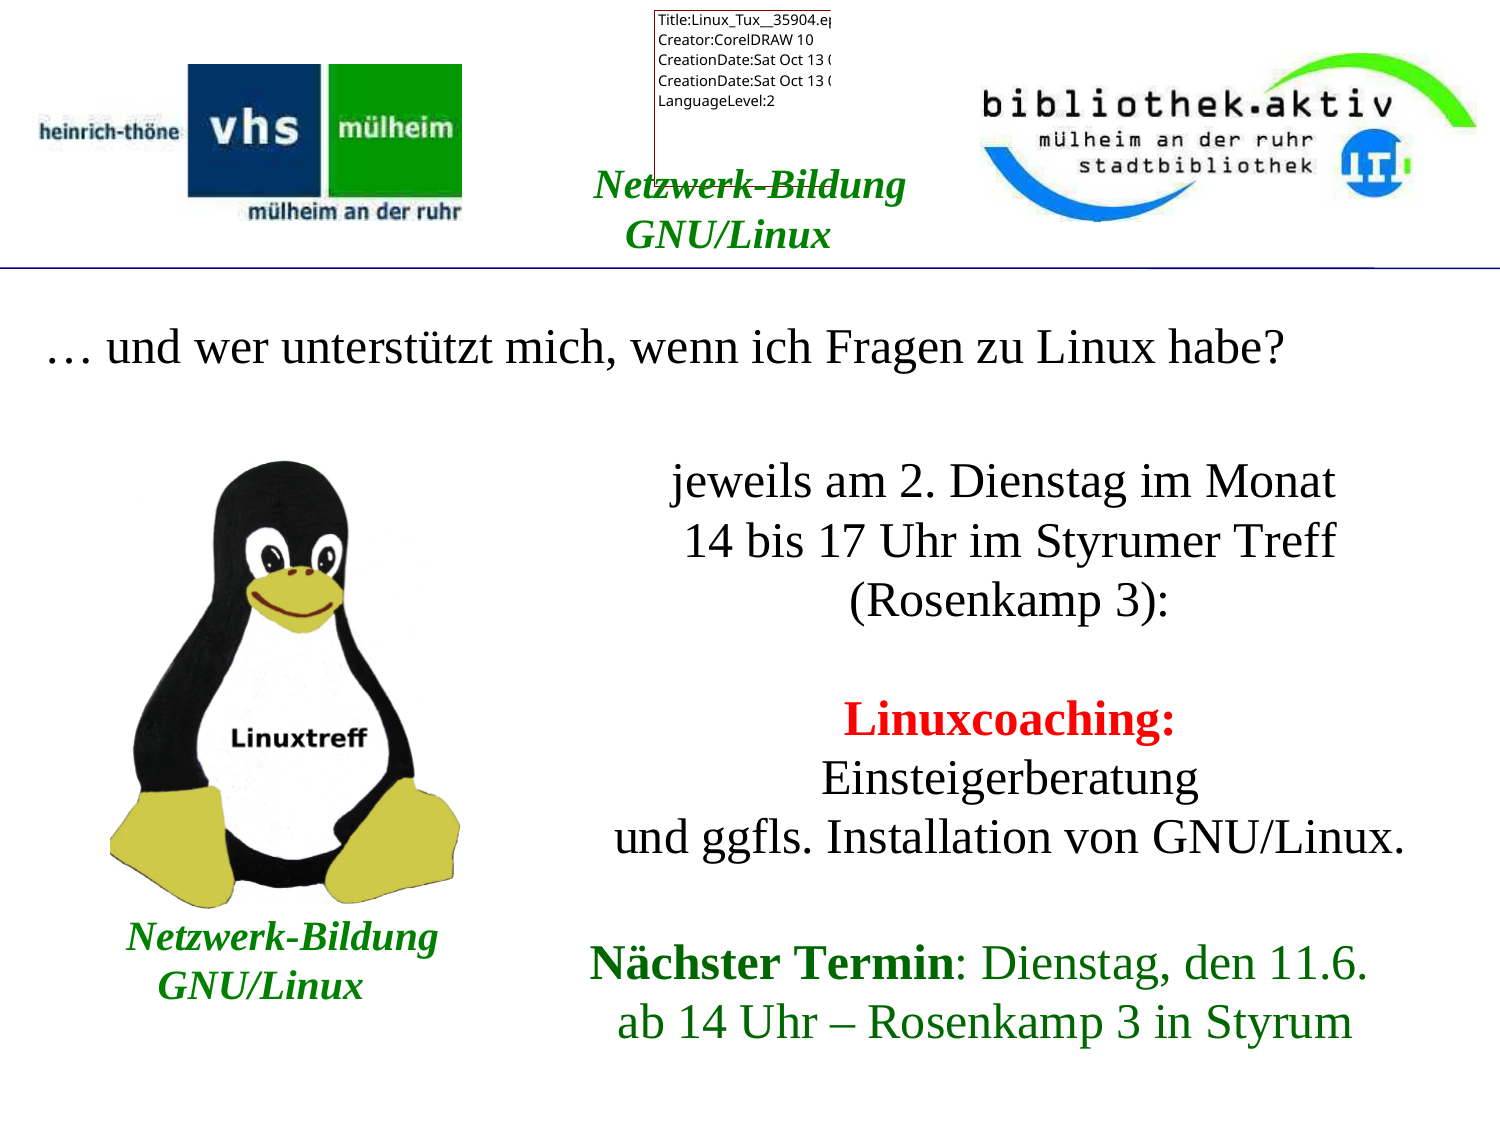

Netzwerk-Bildung
 GNU/Linux
… und wer unterstützt mich, wenn ich Fragen zu Linux habe?
jeweils am 2. Dienstag im Monat
14 bis 17 Uhr im Styrumer Treff (Rosenkamp 3):
Linuxcoaching:
Einsteigerberatung
und ggfls. Installation von GNU/Linux.
Netzwerk-Bildung
 GNU/Linux
Nächster Termin: Dienstag, den 11.6.
ab 14 Uhr – Rosenkamp 3 in Styrum